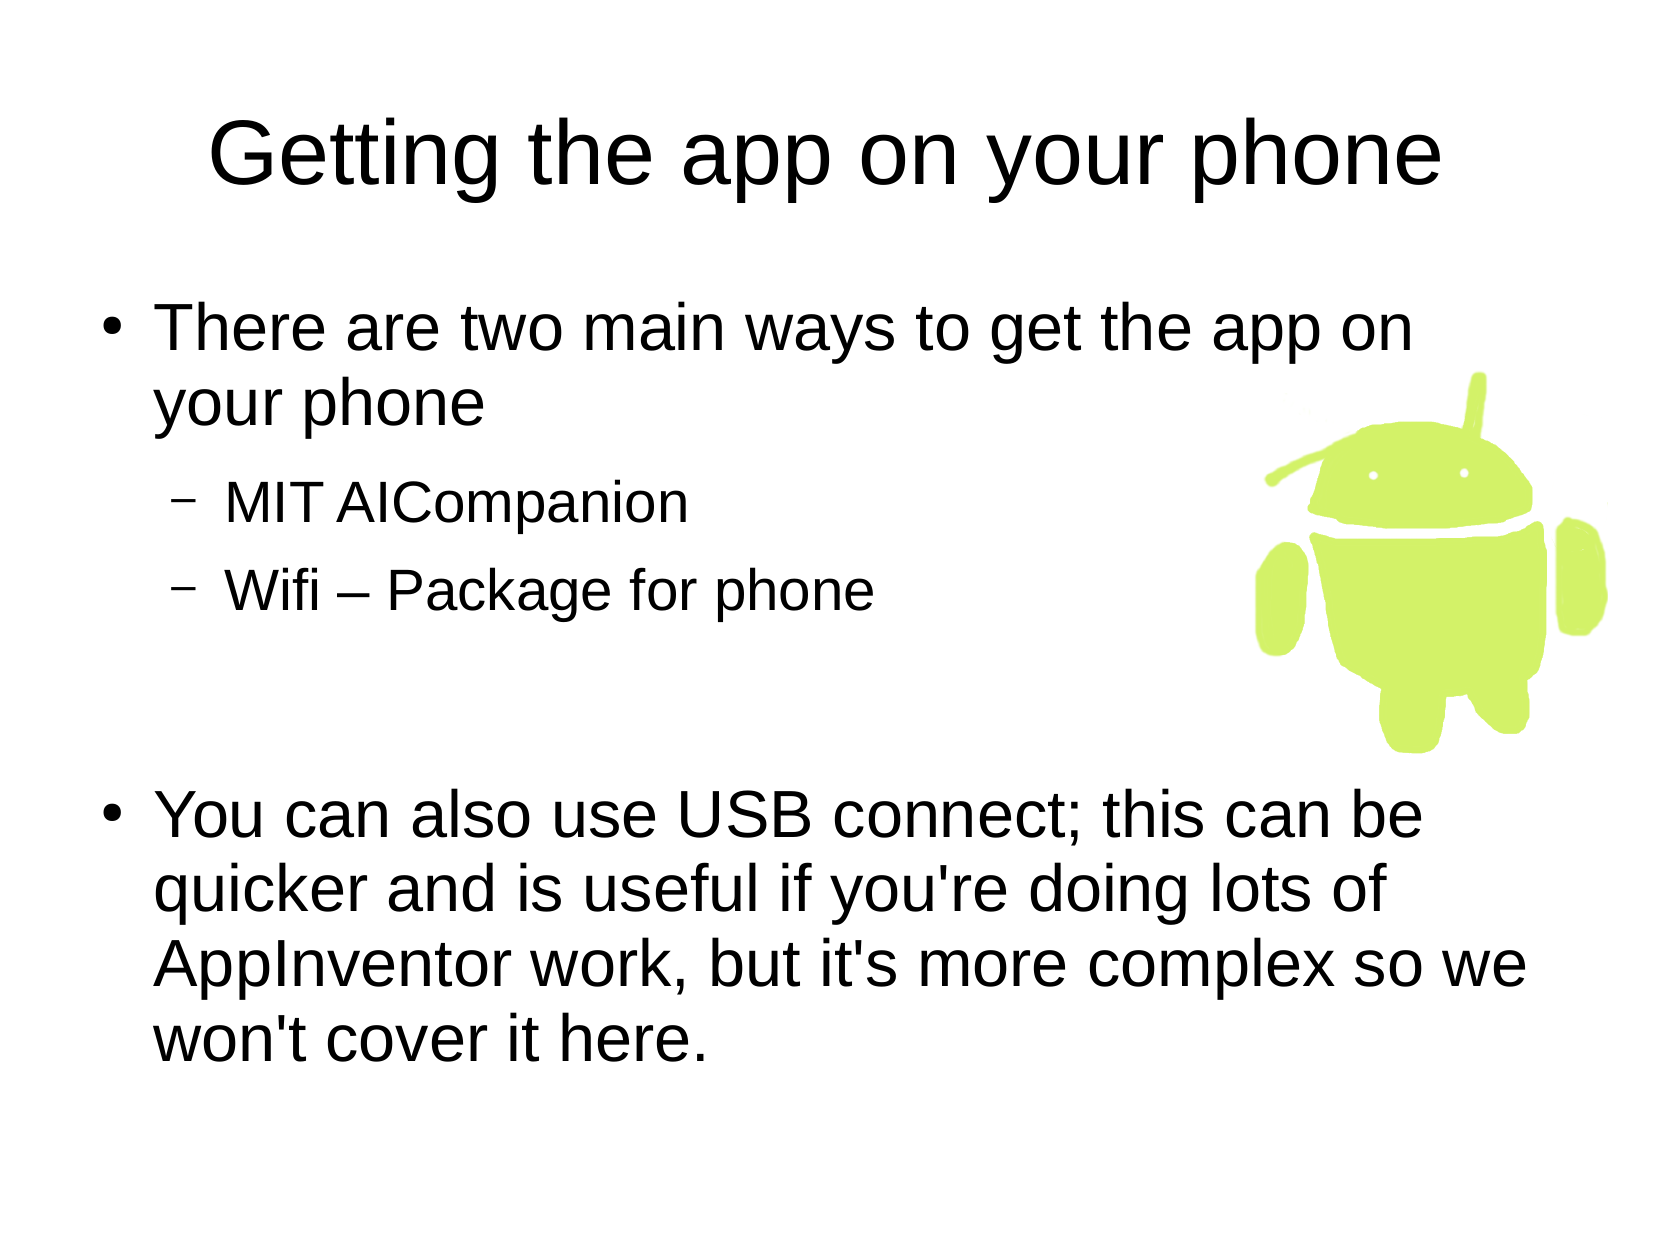

# Getting the app on your phone
There are two main ways to get the app on your phone
MIT AICompanion
Wifi – Package for phone
You can also use USB connect; this can be quicker and is useful if you're doing lots of AppInventor work, but it's more complex so we won't cover it here.